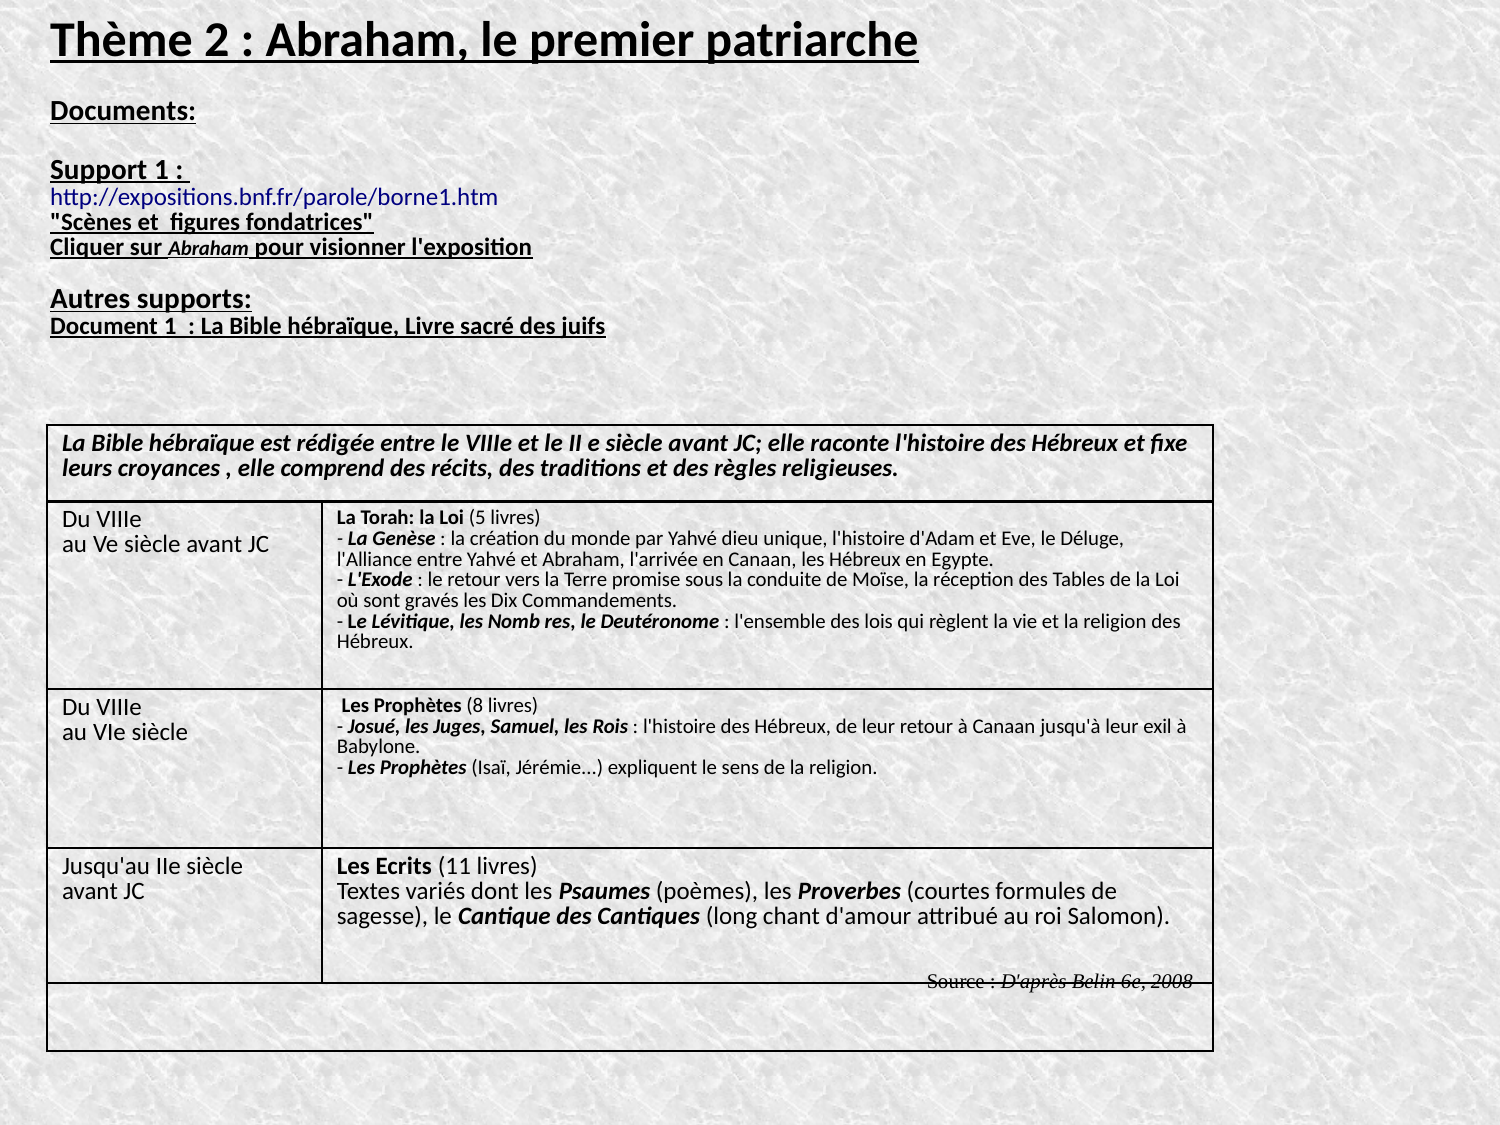

Thème 2 : Abraham, le premier patriarche
Documents:
Support 1 :
http://expositions.bnf.fr/parole/borne1.htm
"Scènes et figures fondatrices"
Cliquer sur Abraham pour visionner l'exposition
Autres supports:
Document 1  : La Bible hébraïque, Livre sacré des juifs
| La Bible hébraïque est rédigée entre le VIIIe et le II e siècle avant JC; elle raconte l'histoire des Hébreux et fixe leurs croyances , elle comprend des récits, des traditions et des règles religieuses. | |
| --- | --- |
| Du VIIIe au Ve siècle avant JC | La Torah: la Loi (5 livres) - La Genèse : la création du monde par Yahvé dieu unique, l'histoire d'Adam et Eve, le Déluge, l'Alliance entre Yahvé et Abraham, l'arrivée en Canaan, les Hébreux en Egypte. - L'Exode : le retour vers la Terre promise sous la conduite de Moïse, la réception des Tables de la Loi où sont gravés les Dix Commandements. - Le Lévitique, les Nomb res, le Deutéronome : l'ensemble des lois qui règlent la vie et la religion des Hébreux. |
| Du VIIIe au VIe siècle | Les Prophètes (8 livres) - Josué, les Juges, Samuel, les Rois : l'histoire des Hébreux, de leur retour à Canaan jusqu'à leur exil à Babylone. - Les Prophètes (Isaï, Jérémie...) expliquent le sens de la religion. |
| Jusqu'au IIe siècle avant JC | Les Ecrits (11 livres) Textes variés dont les Psaumes (poèmes), les Proverbes (courtes formules de sagesse), le Cantique des Cantiques (long chant d'amour attribué au roi Salomon). |
| | |